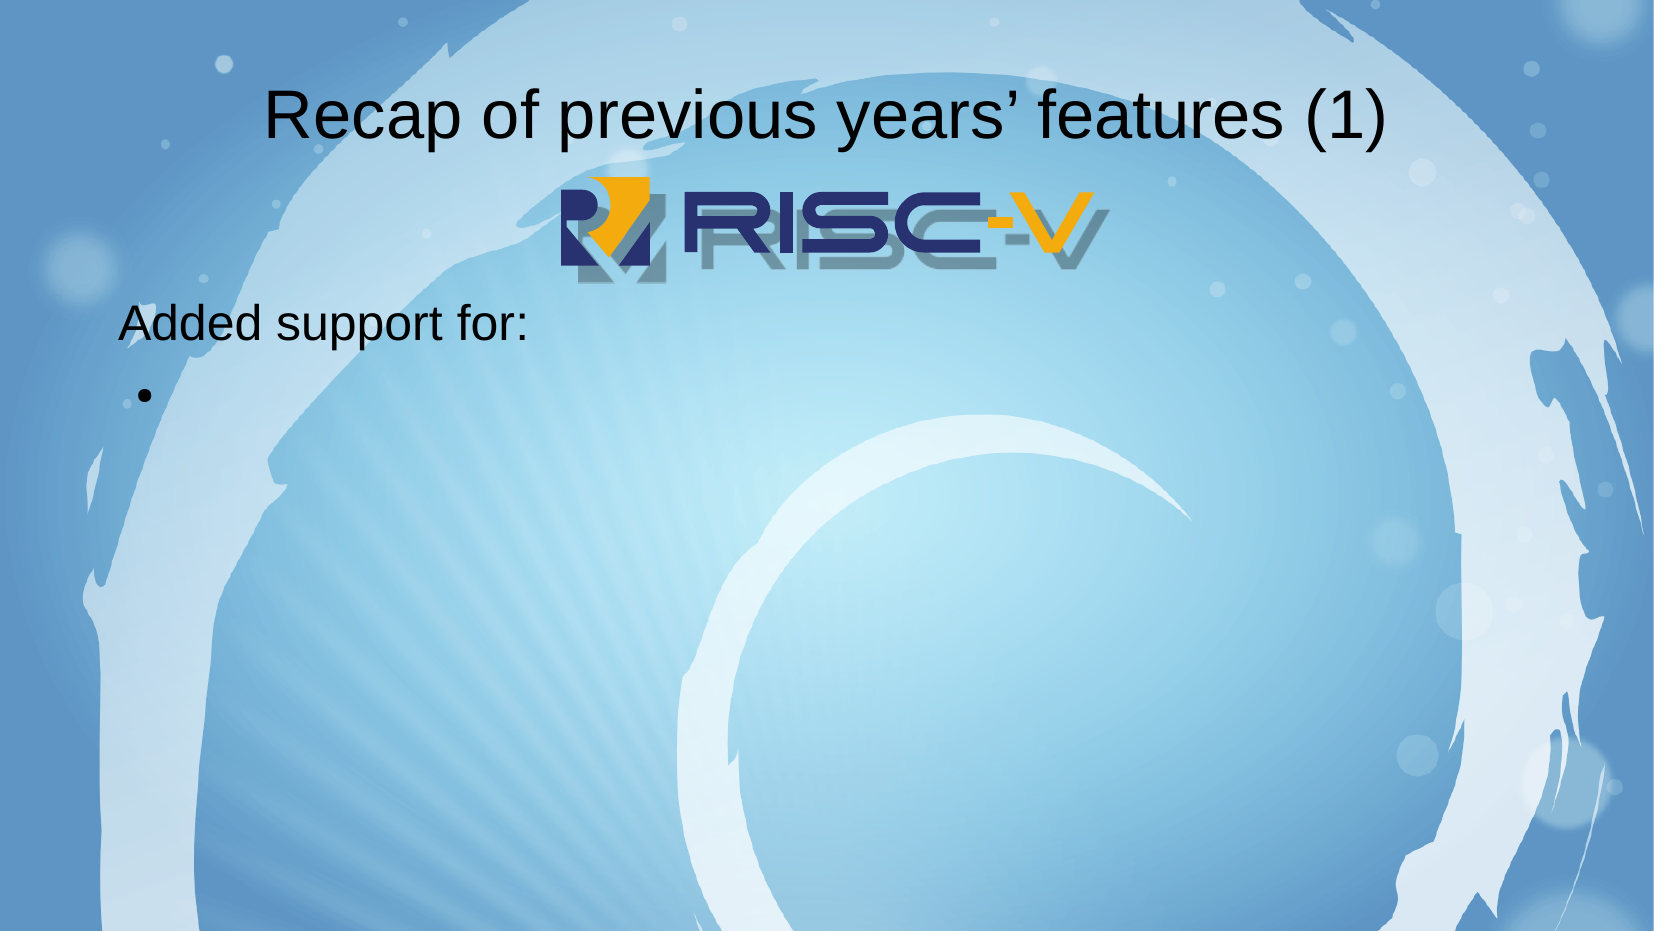

# Recap of previous years’ features (1)
Added support for: